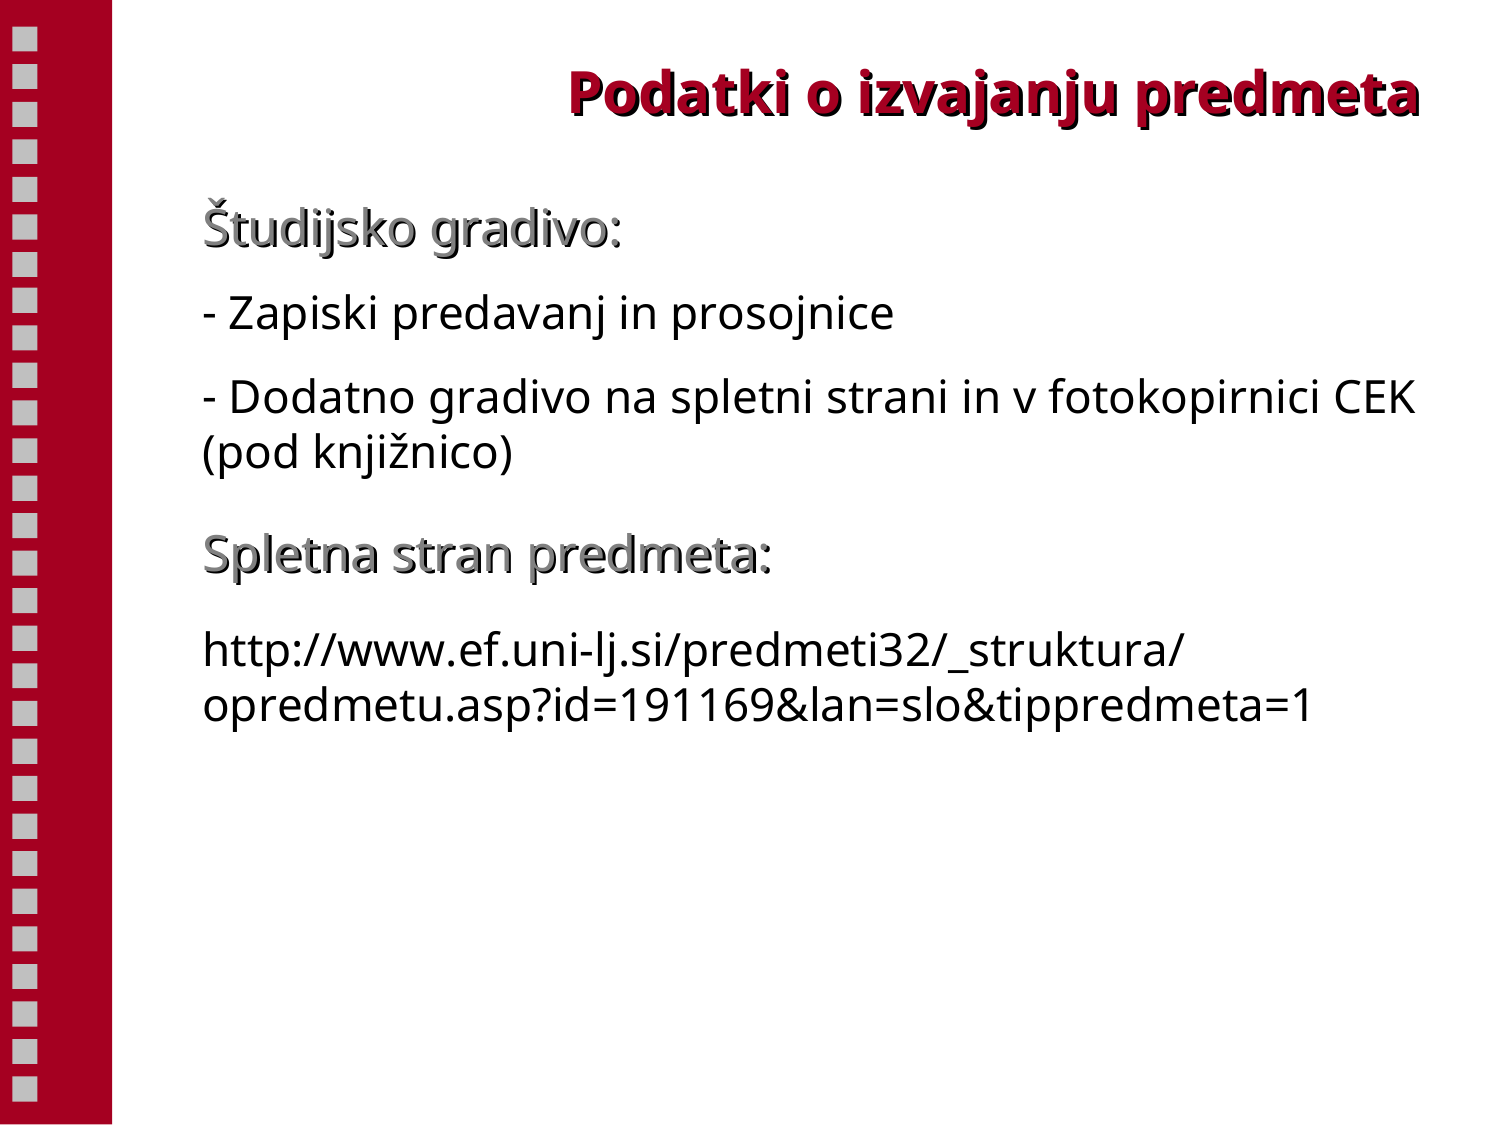

Podatki o izvajanju predmeta
Študijsko gradivo:
 Zapiski predavanj in prosojnice
 Dodatno gradivo na spletni strani in v fotokopirnici CEK (pod knjižnico)
Spletna stran predmeta:
http://www.ef.uni-lj.si/predmeti32/_struktura/opredmetu.asp?id=191169&lan=slo&tippredmeta=1